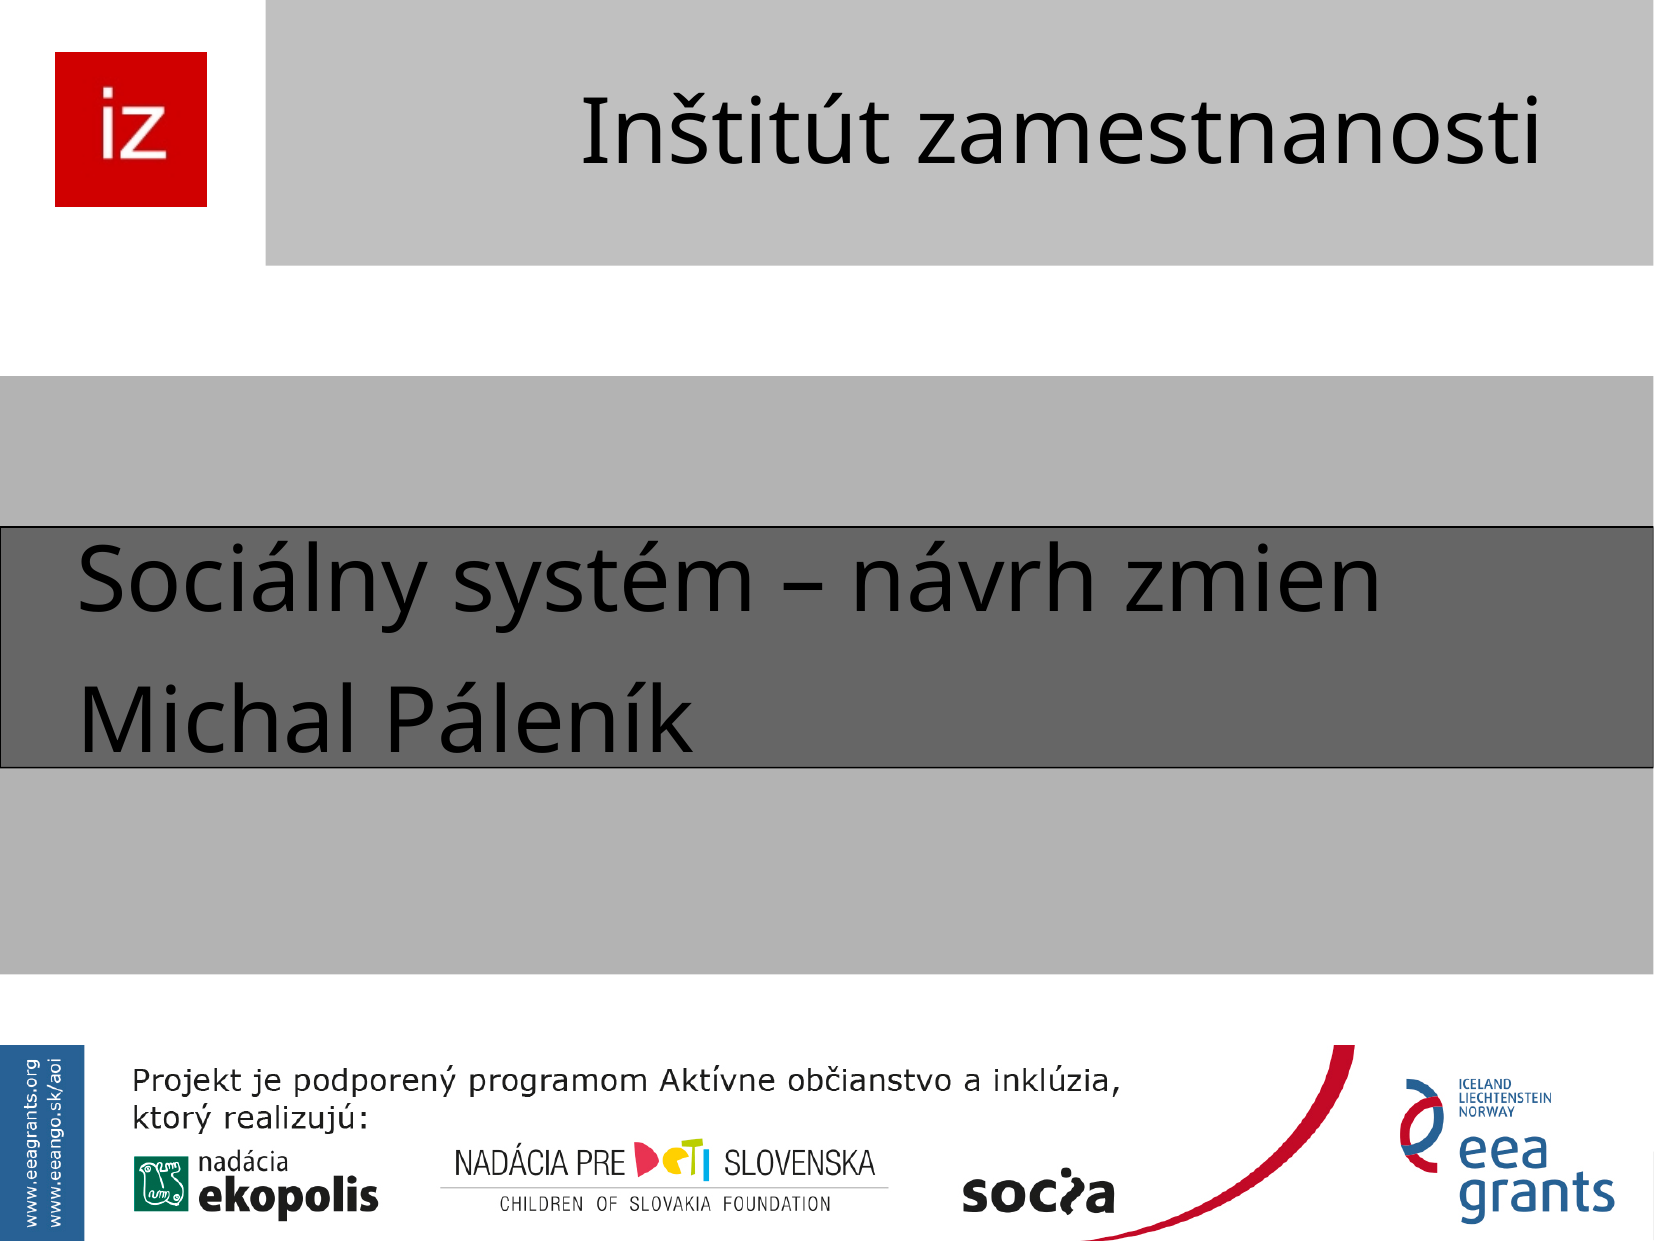

# Inštitút zamestnanosti
Sociálny systém – návrh zmien
Michal Páleník